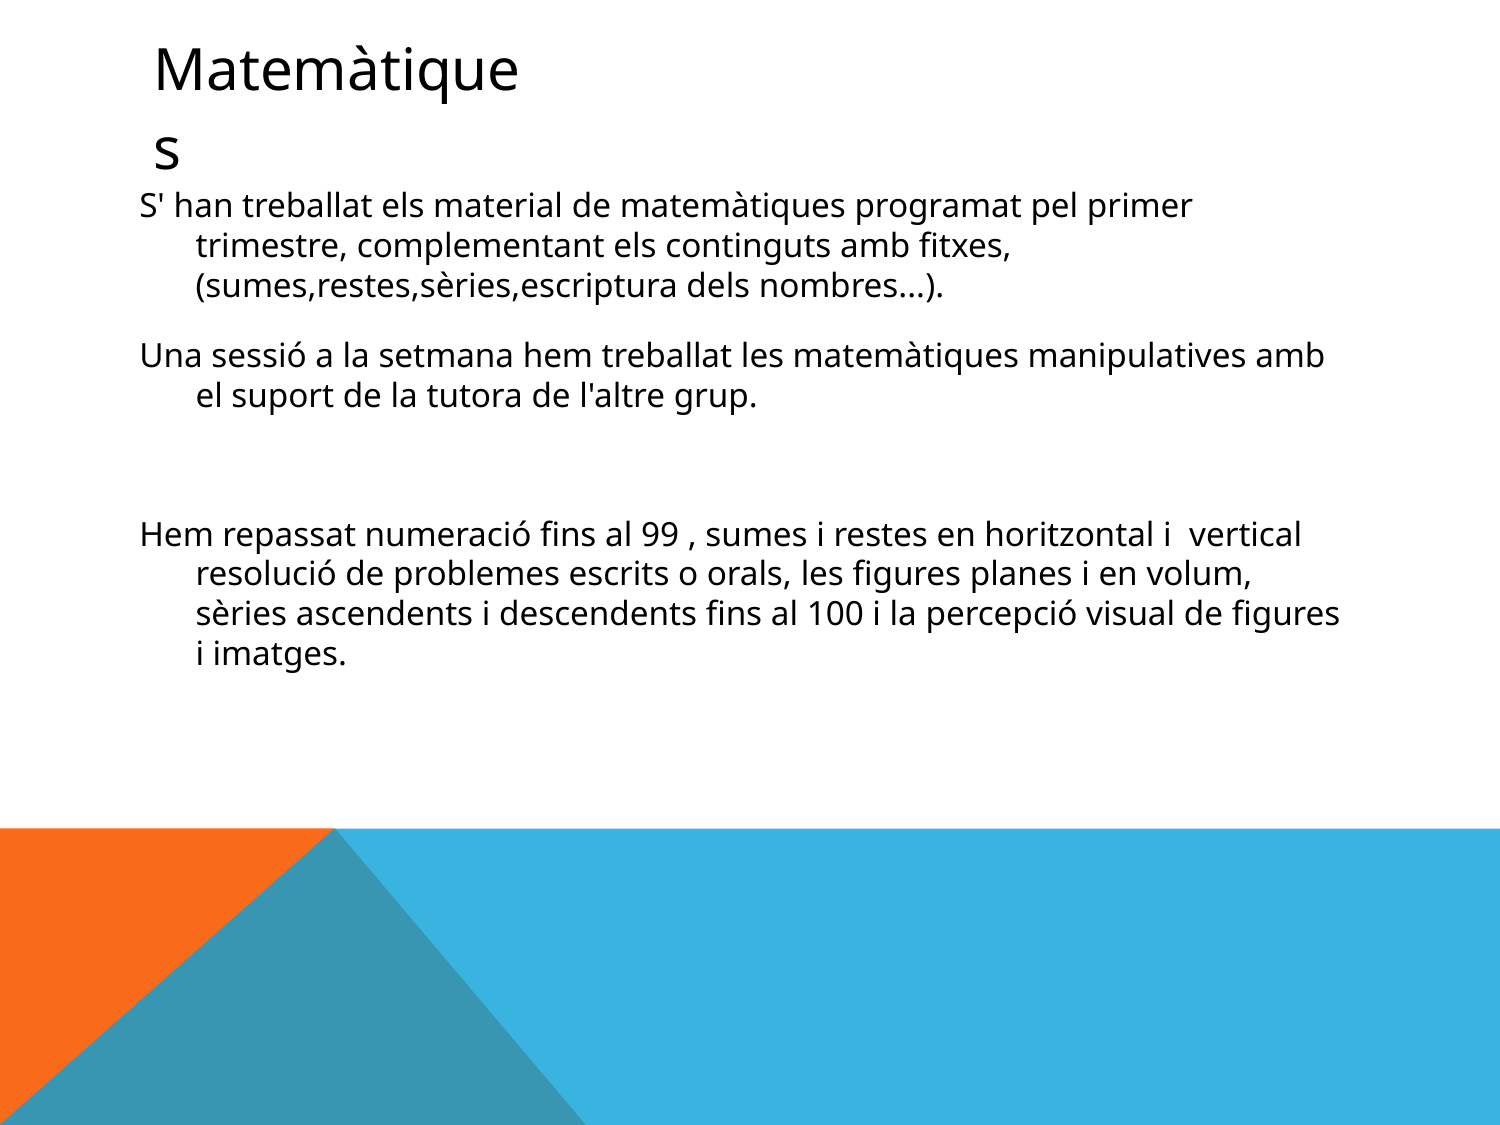

Matemàtiques
#
S' han treballat els material de matemàtiques programat pel primer trimestre, complementant els continguts amb fitxes,(sumes,restes,sèries,escriptura dels nombres...).
Una sessió a la setmana hem treballat les matemàtiques manipulatives amb el suport de la tutora de l'altre grup.
Hem repassat numeració fins al 99 , sumes i restes en horitzontal i vertical resolució de problemes escrits o orals, les figures planes i en volum, sèries ascendents i descendents fins al 100 i la percepció visual de figures i imatges.